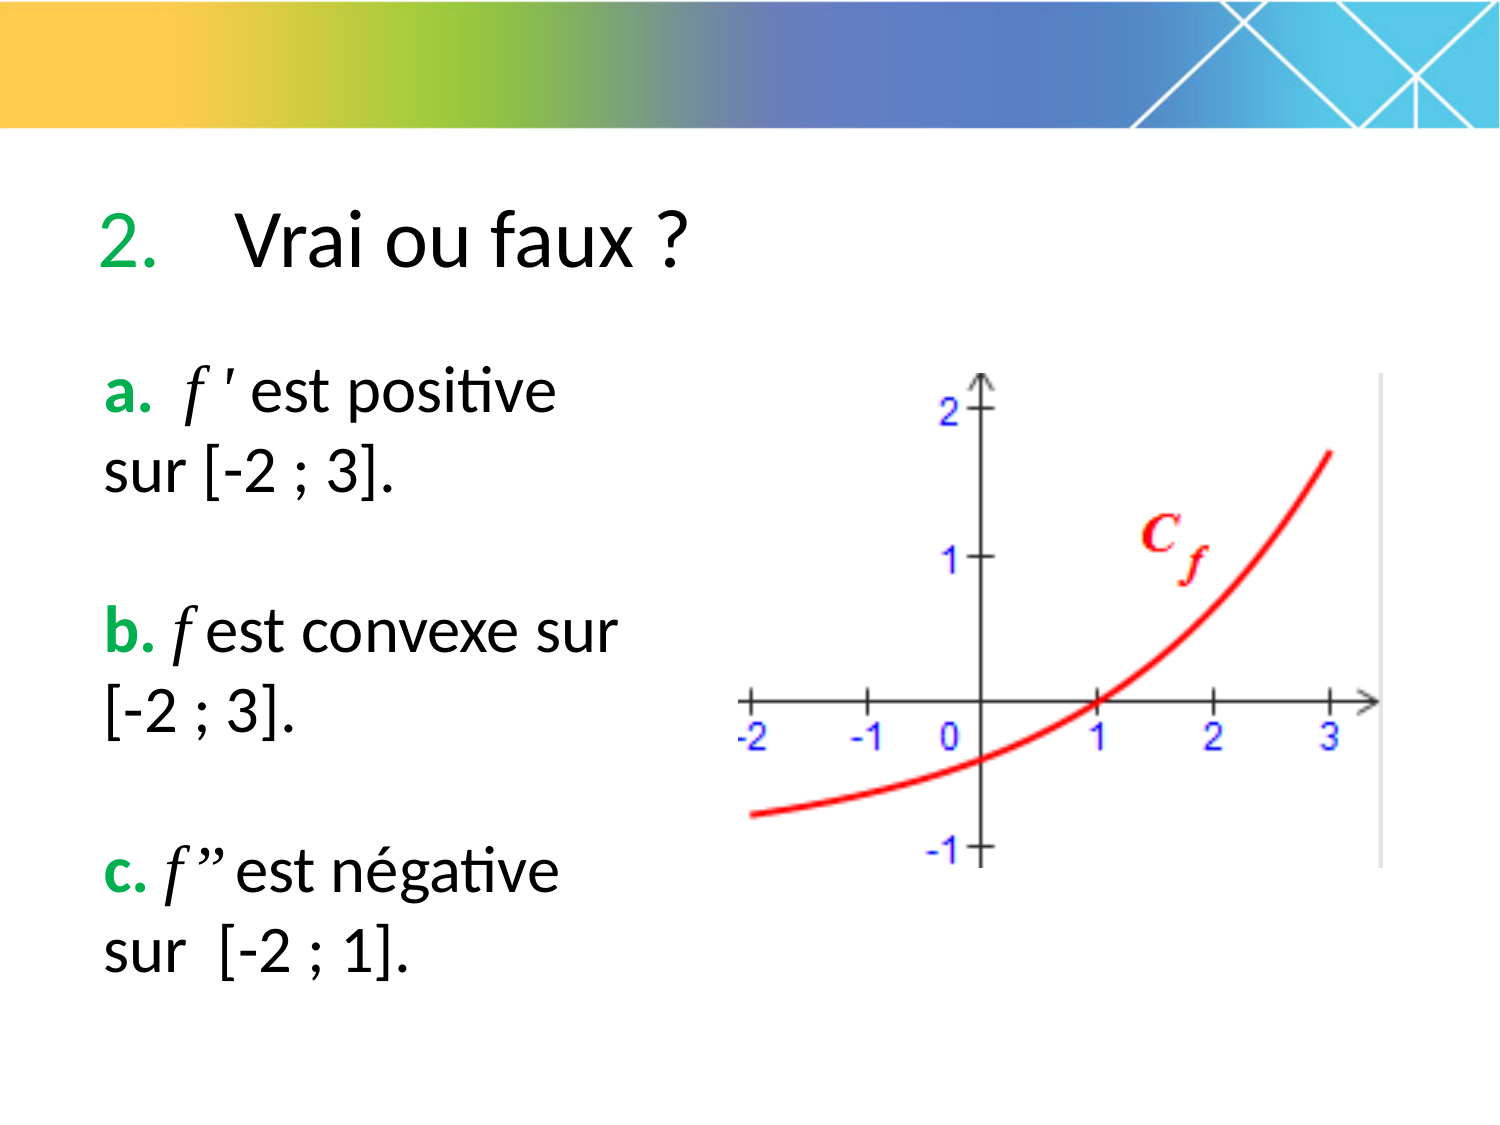

# Vrai ou faux ?
a. f ' est positive sur [-2 ; 3].
b. f est convexe sur [-2 ; 3].
c. f’’ est négative sur [-2 ; 1].